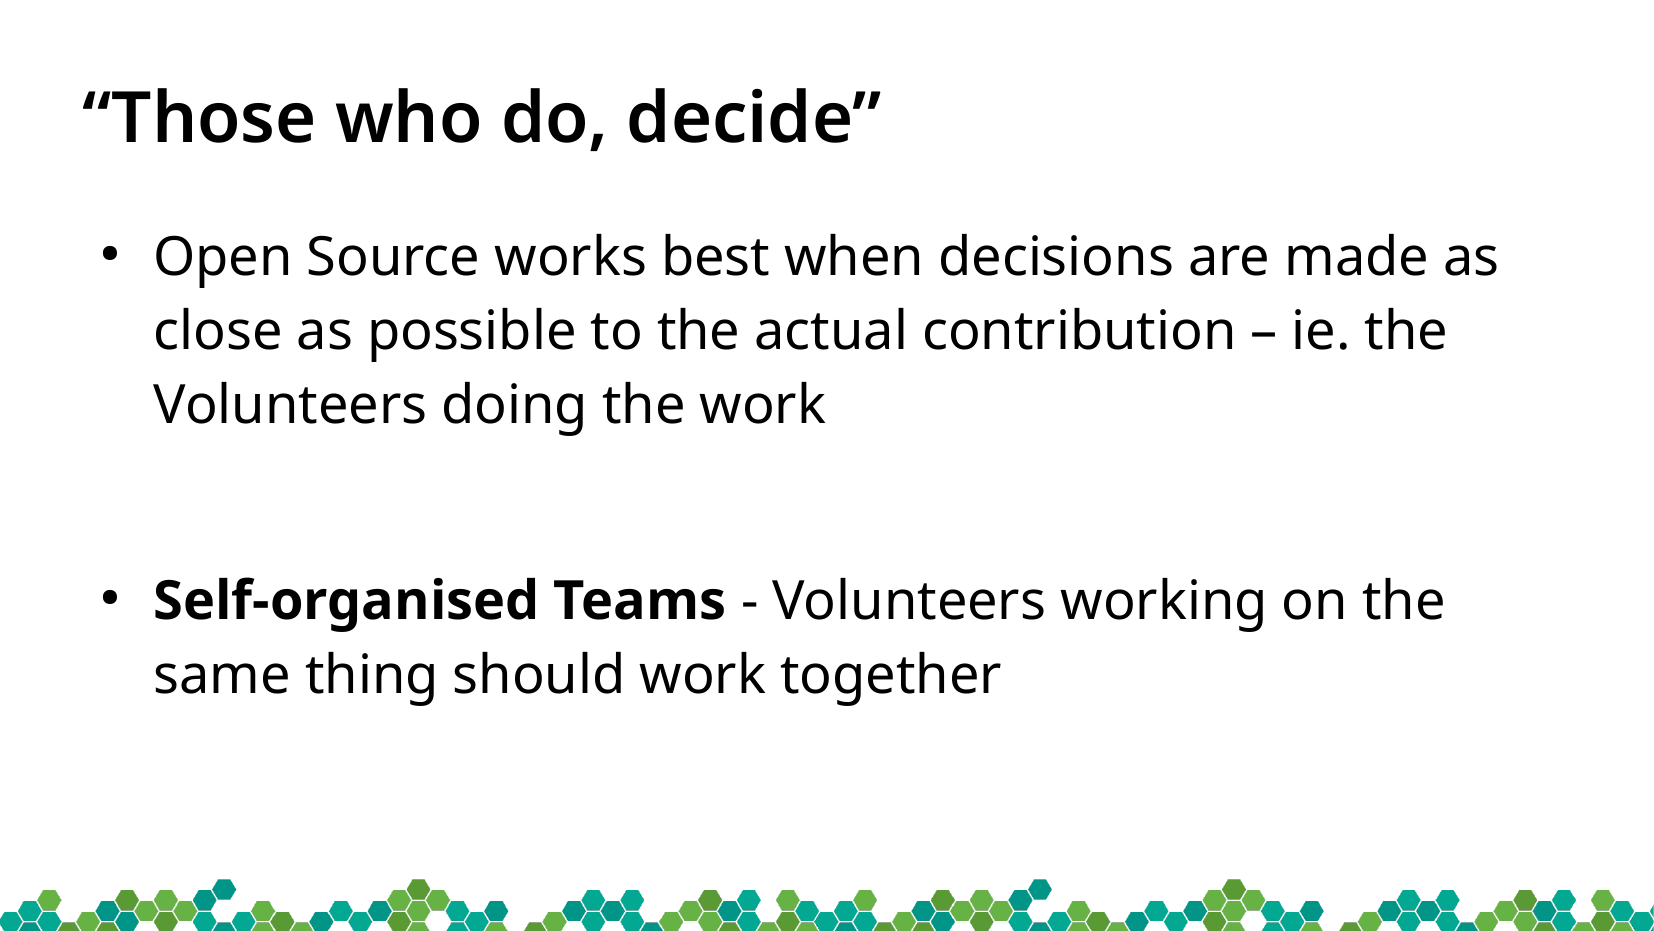

# “Those who do, decide”
Open Source works best when decisions are made as close as possible to the actual contribution – ie. the Volunteers doing the work
Self-organised Teams - Volunteers working on the same thing should work together